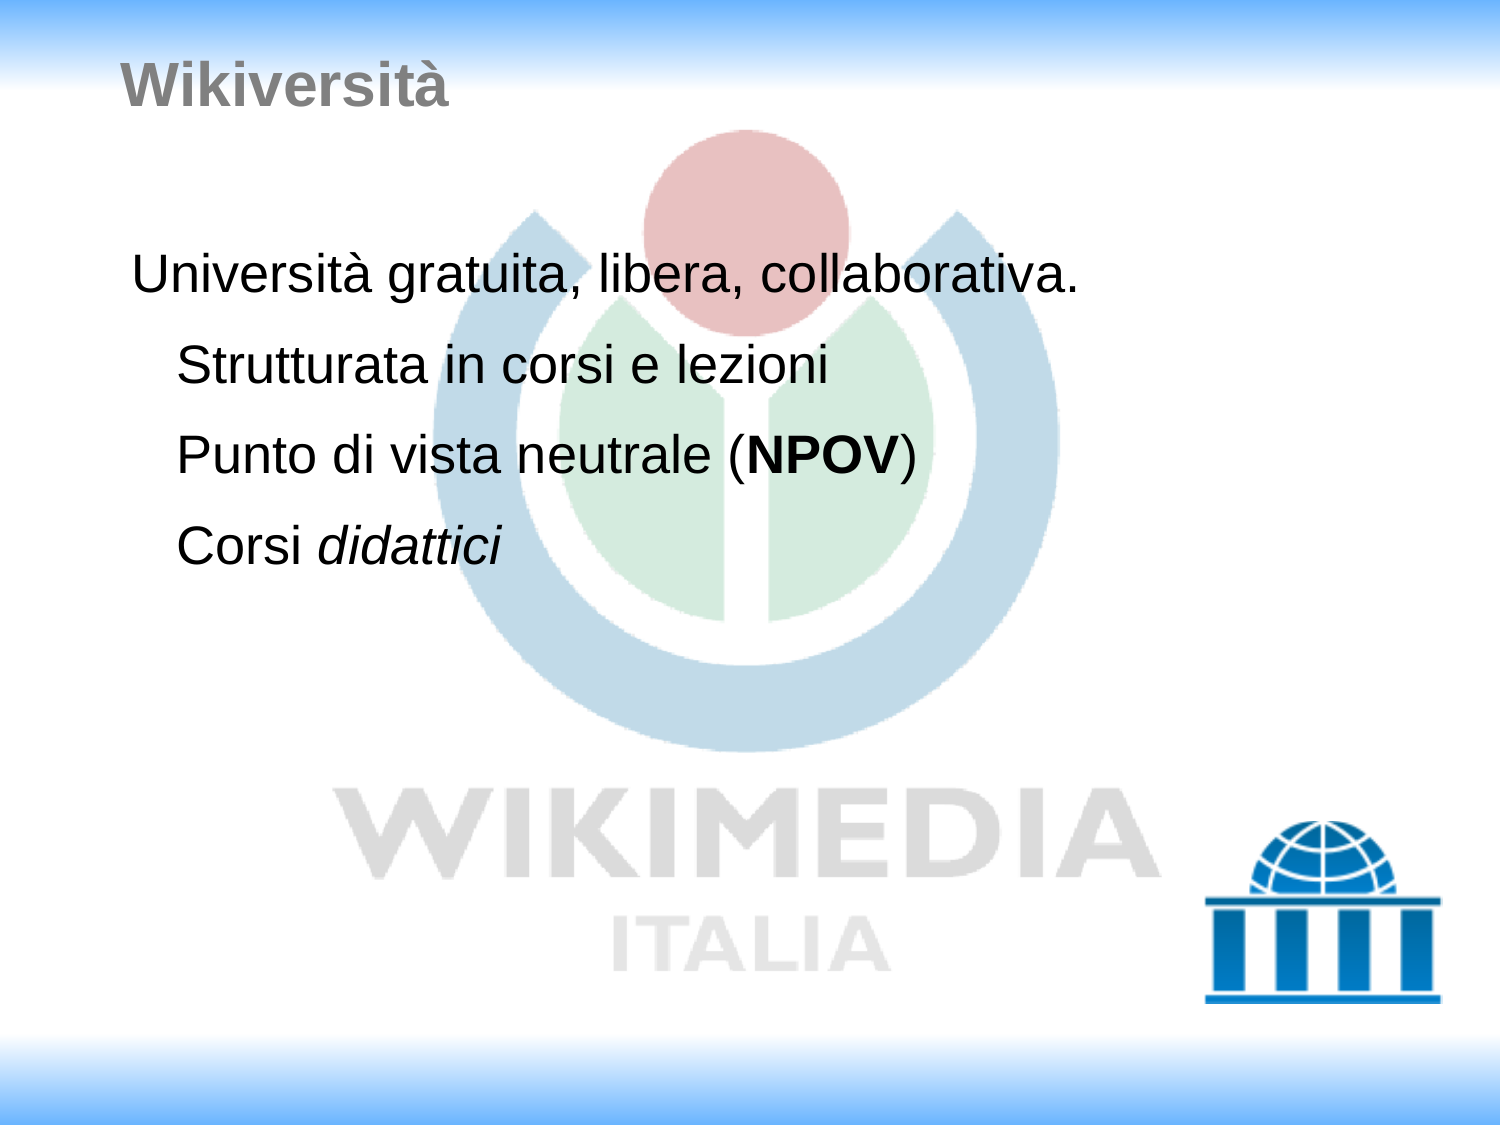

Wikiversità
Università gratuita, libera, collaborativa.
 Strutturata in corsi e lezioni
 Punto di vista neutrale (NPOV)
 Corsi didattici